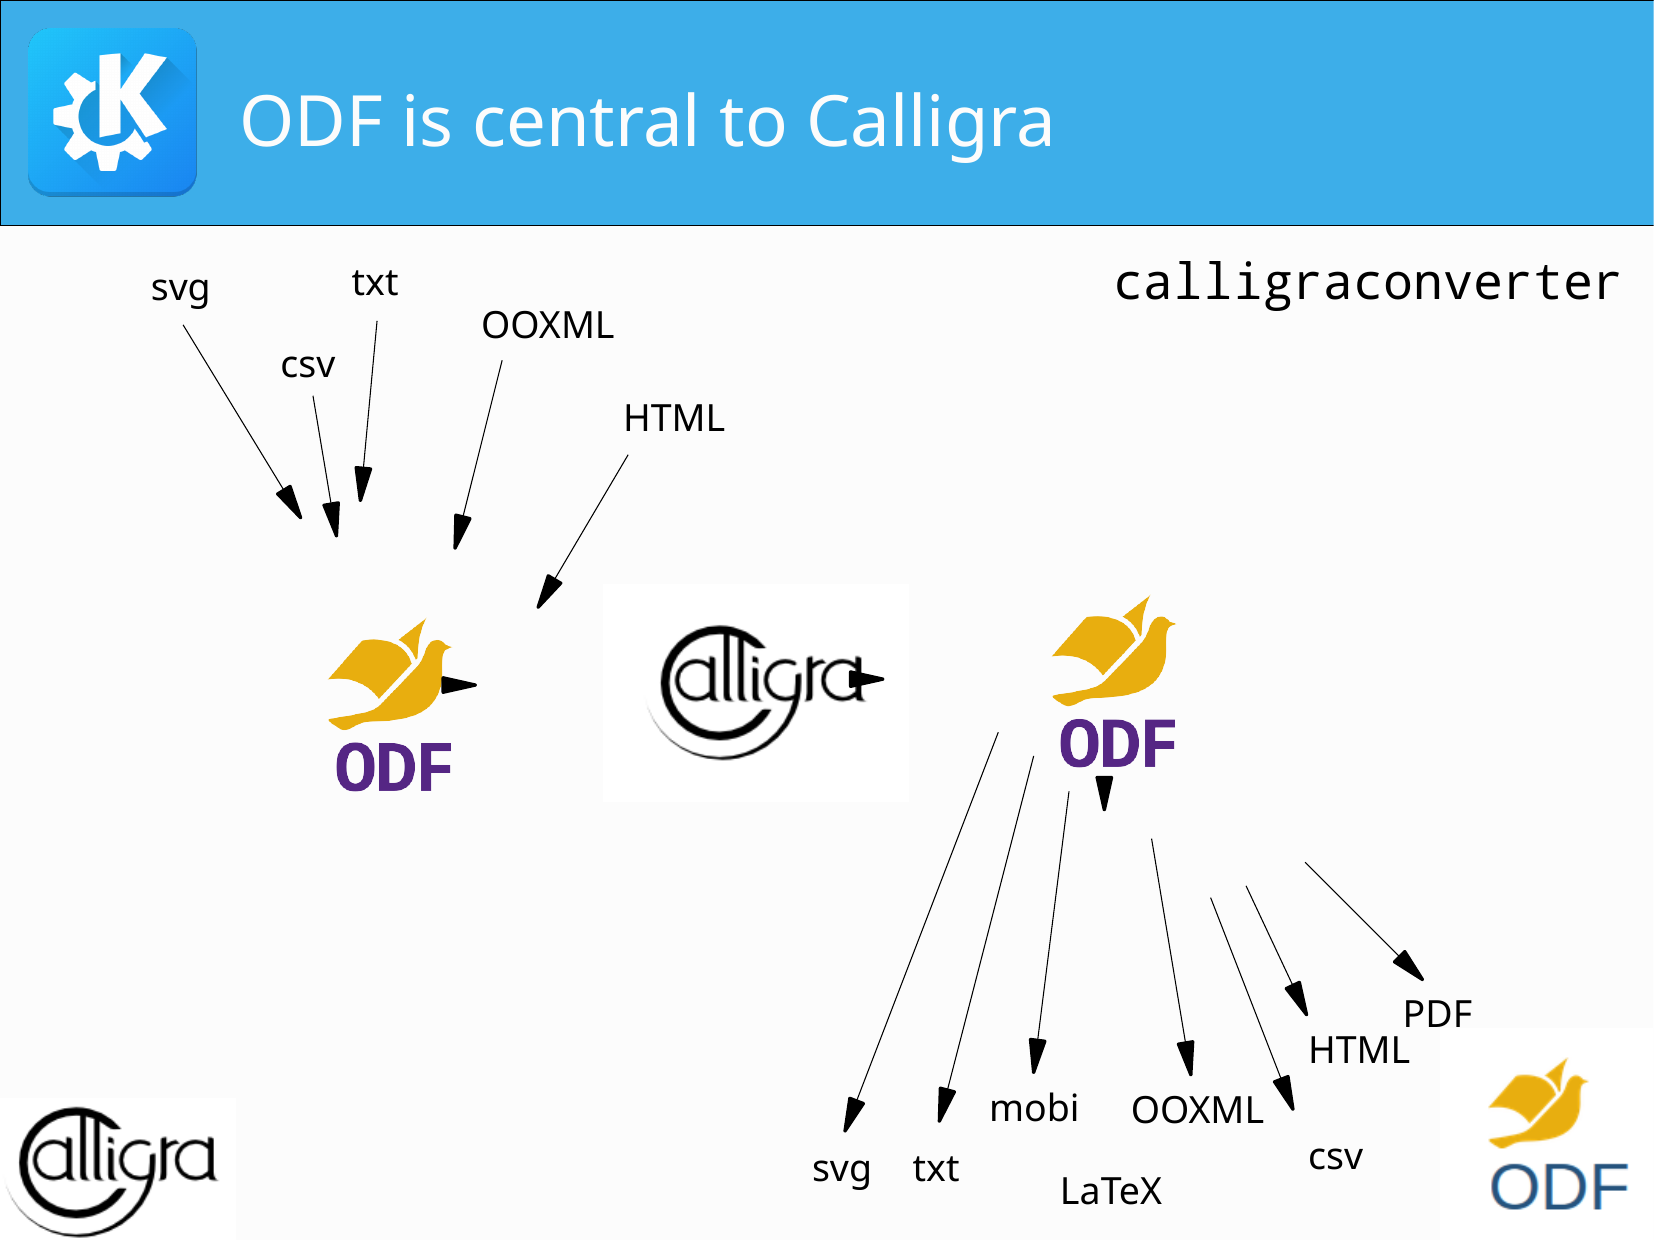

ODF is central to Calligra
calligraconverter
txt
svg
OOXML
csv
HTML
PDF
HTML
mobi
OOXML
csv
svg
txt
LaTeX